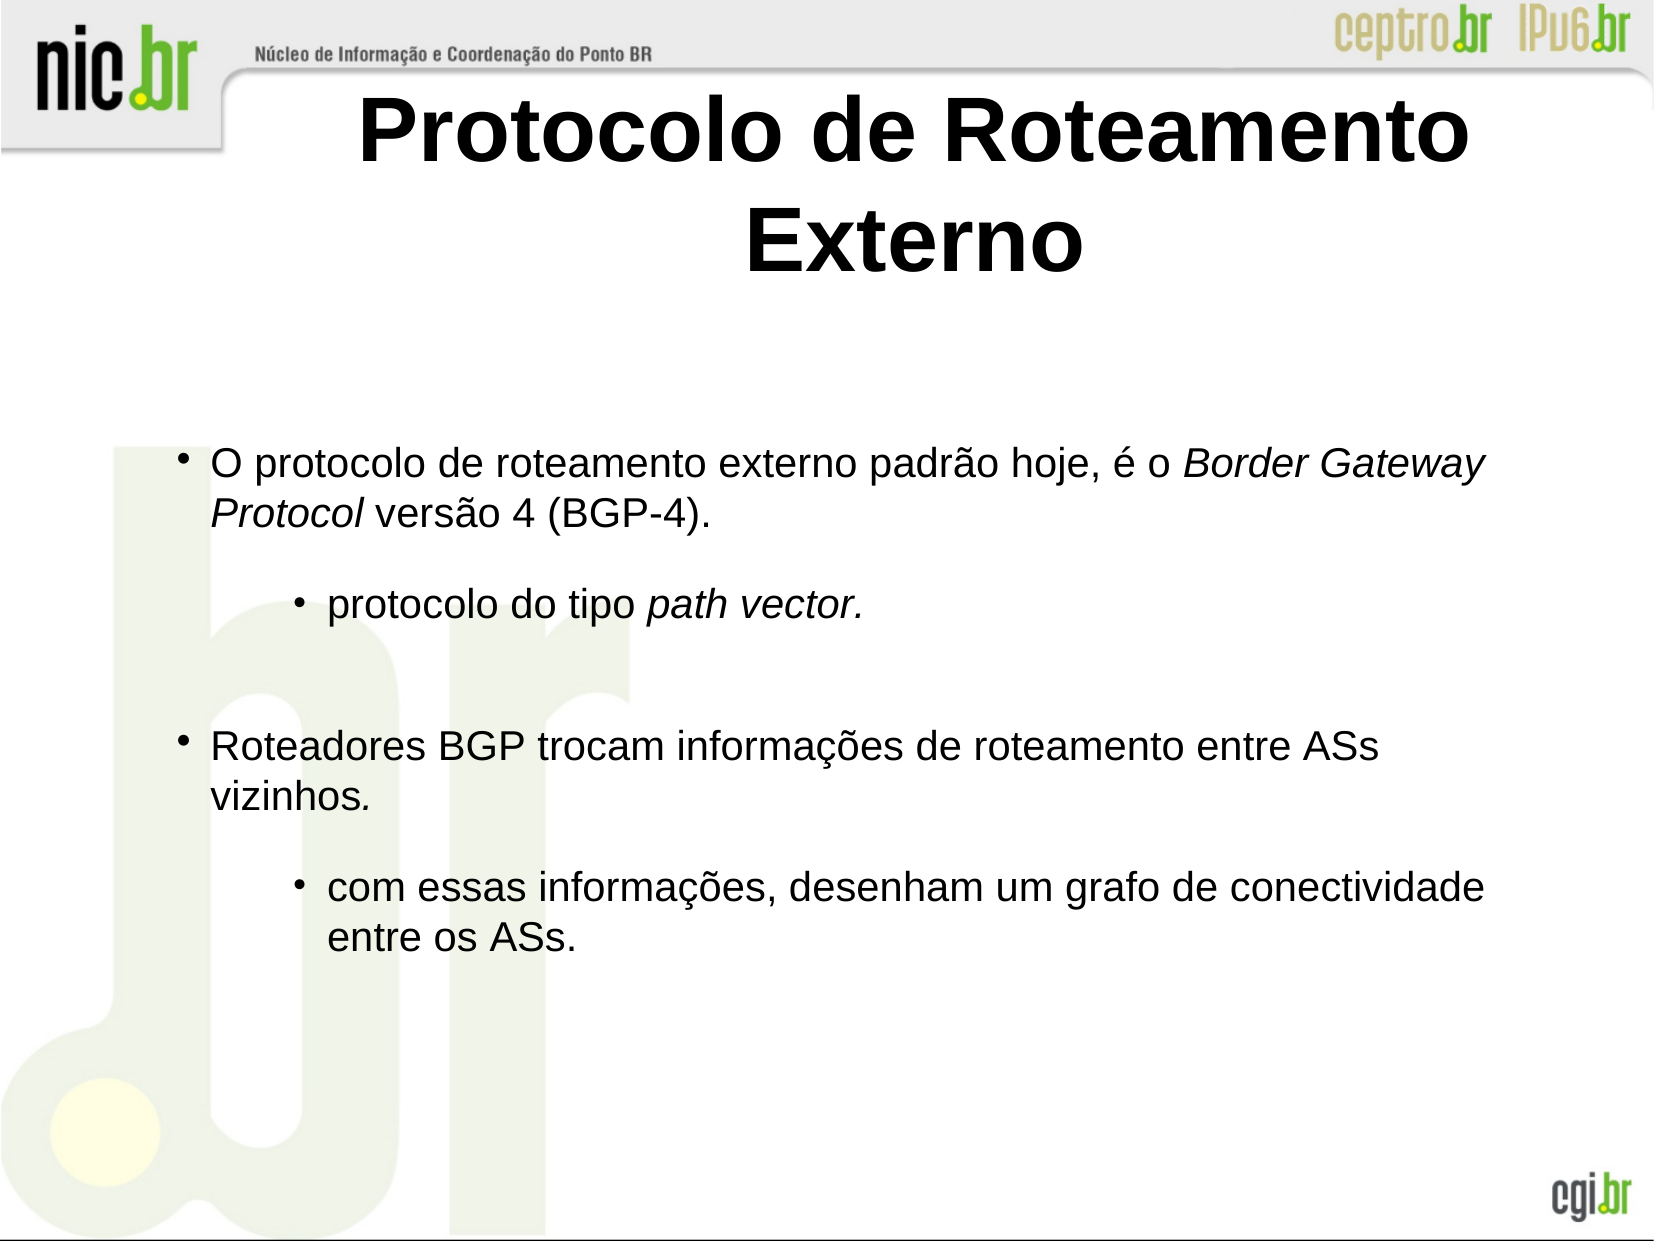

Protocolo de Roteamento Externo
O protocolo de roteamento externo padrão hoje, é o Border Gateway Protocol versão 4 (BGP-4).
protocolo do tipo path vector.
Roteadores BGP trocam informações de roteamento entre ASs vizinhos.
com essas informações, desenham um grafo de conectividade entre os ASs.